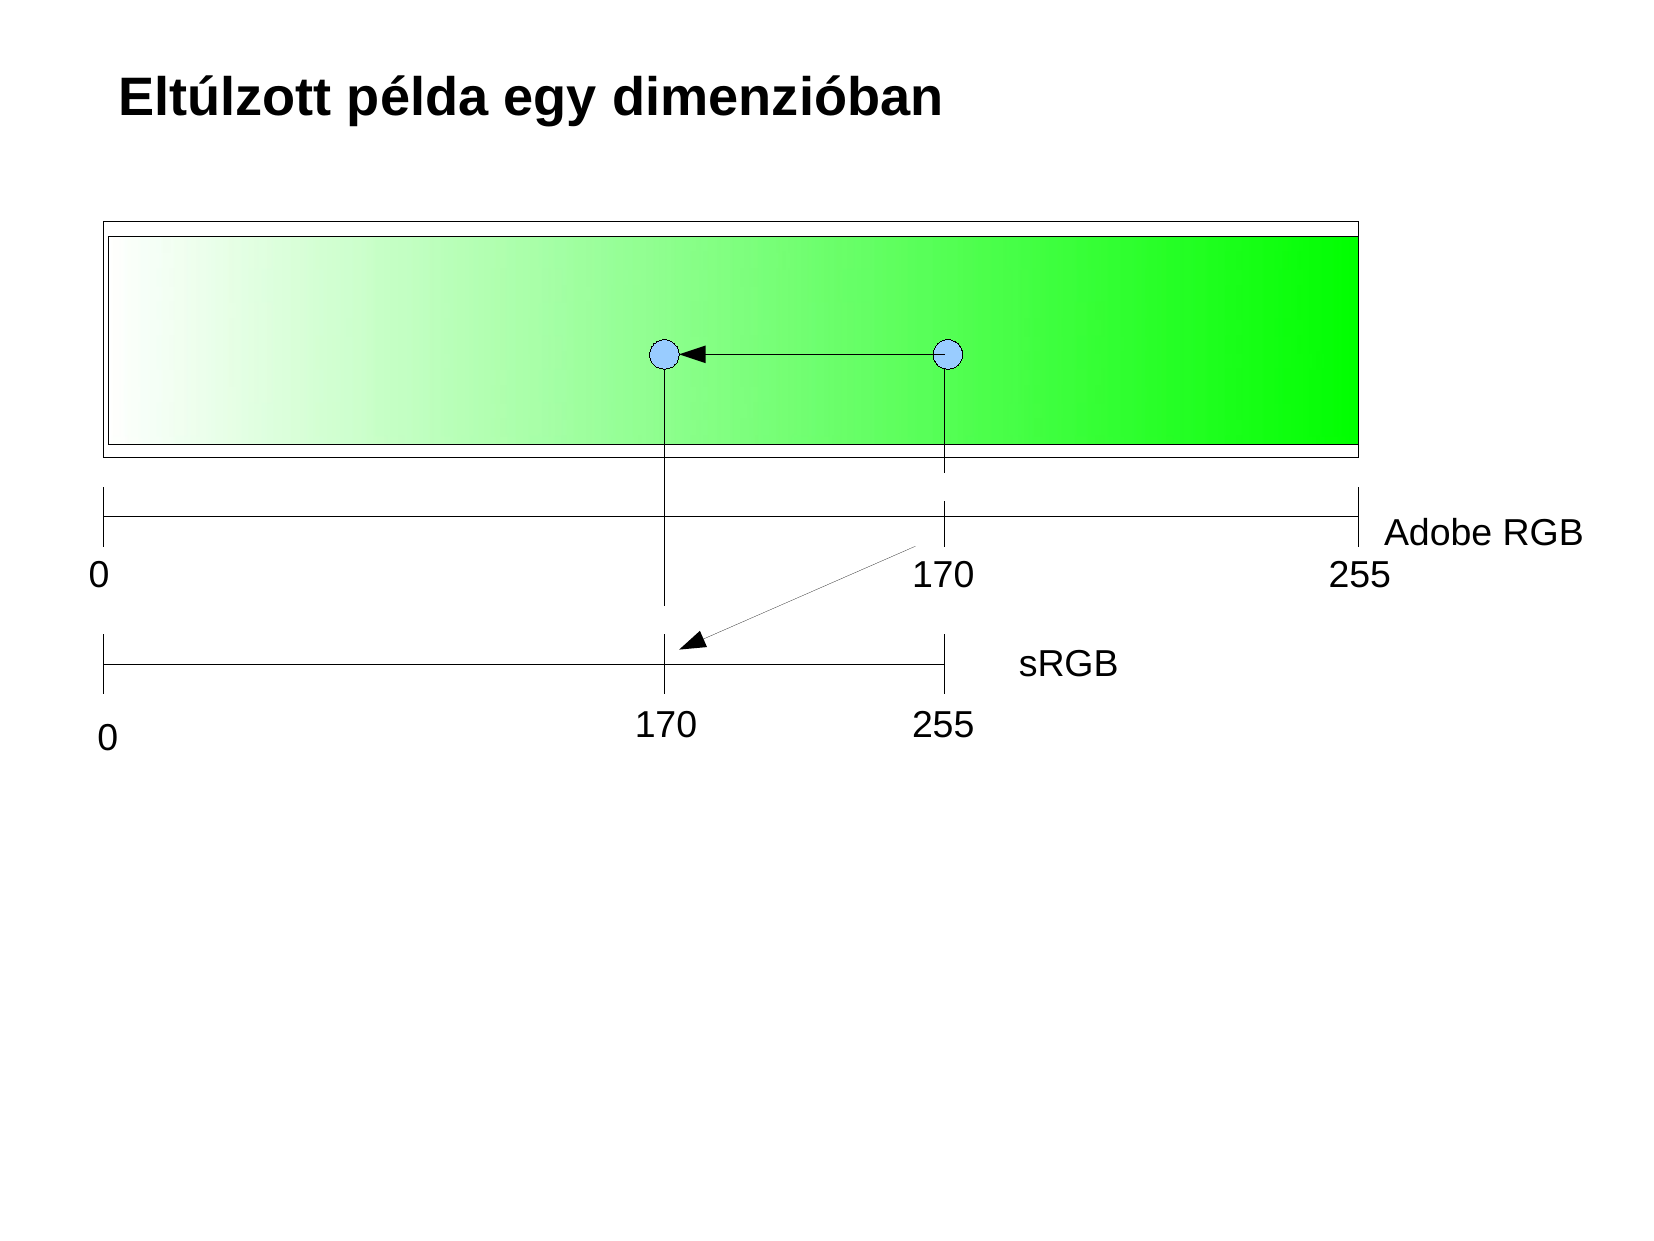

Eltúlzott példa egy dimenzióban
0
170
255
170
255
0
Adobe RGB
sRGB